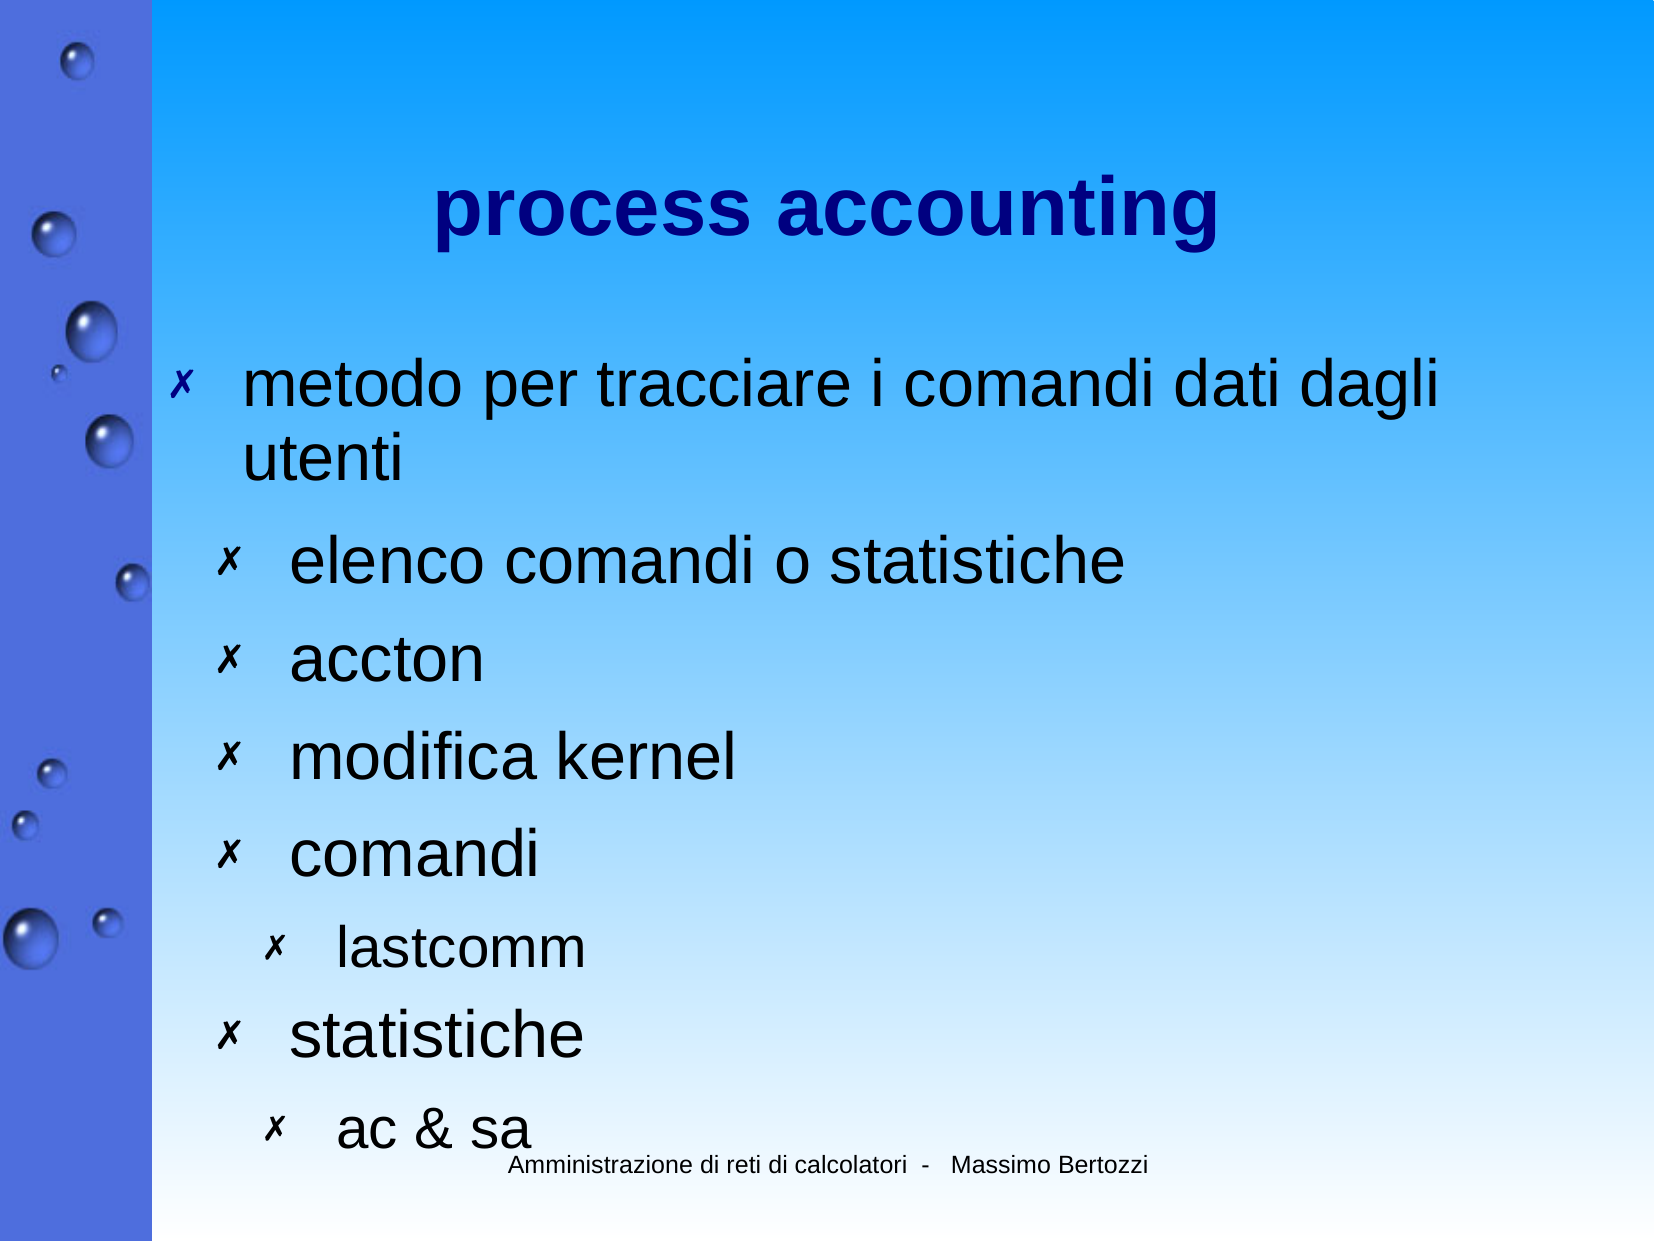

# process accounting
metodo per tracciare i comandi dati dagli utenti
elenco comandi o statistiche
accton
modifica kernel
comandi
lastcomm
statistiche
ac & sa